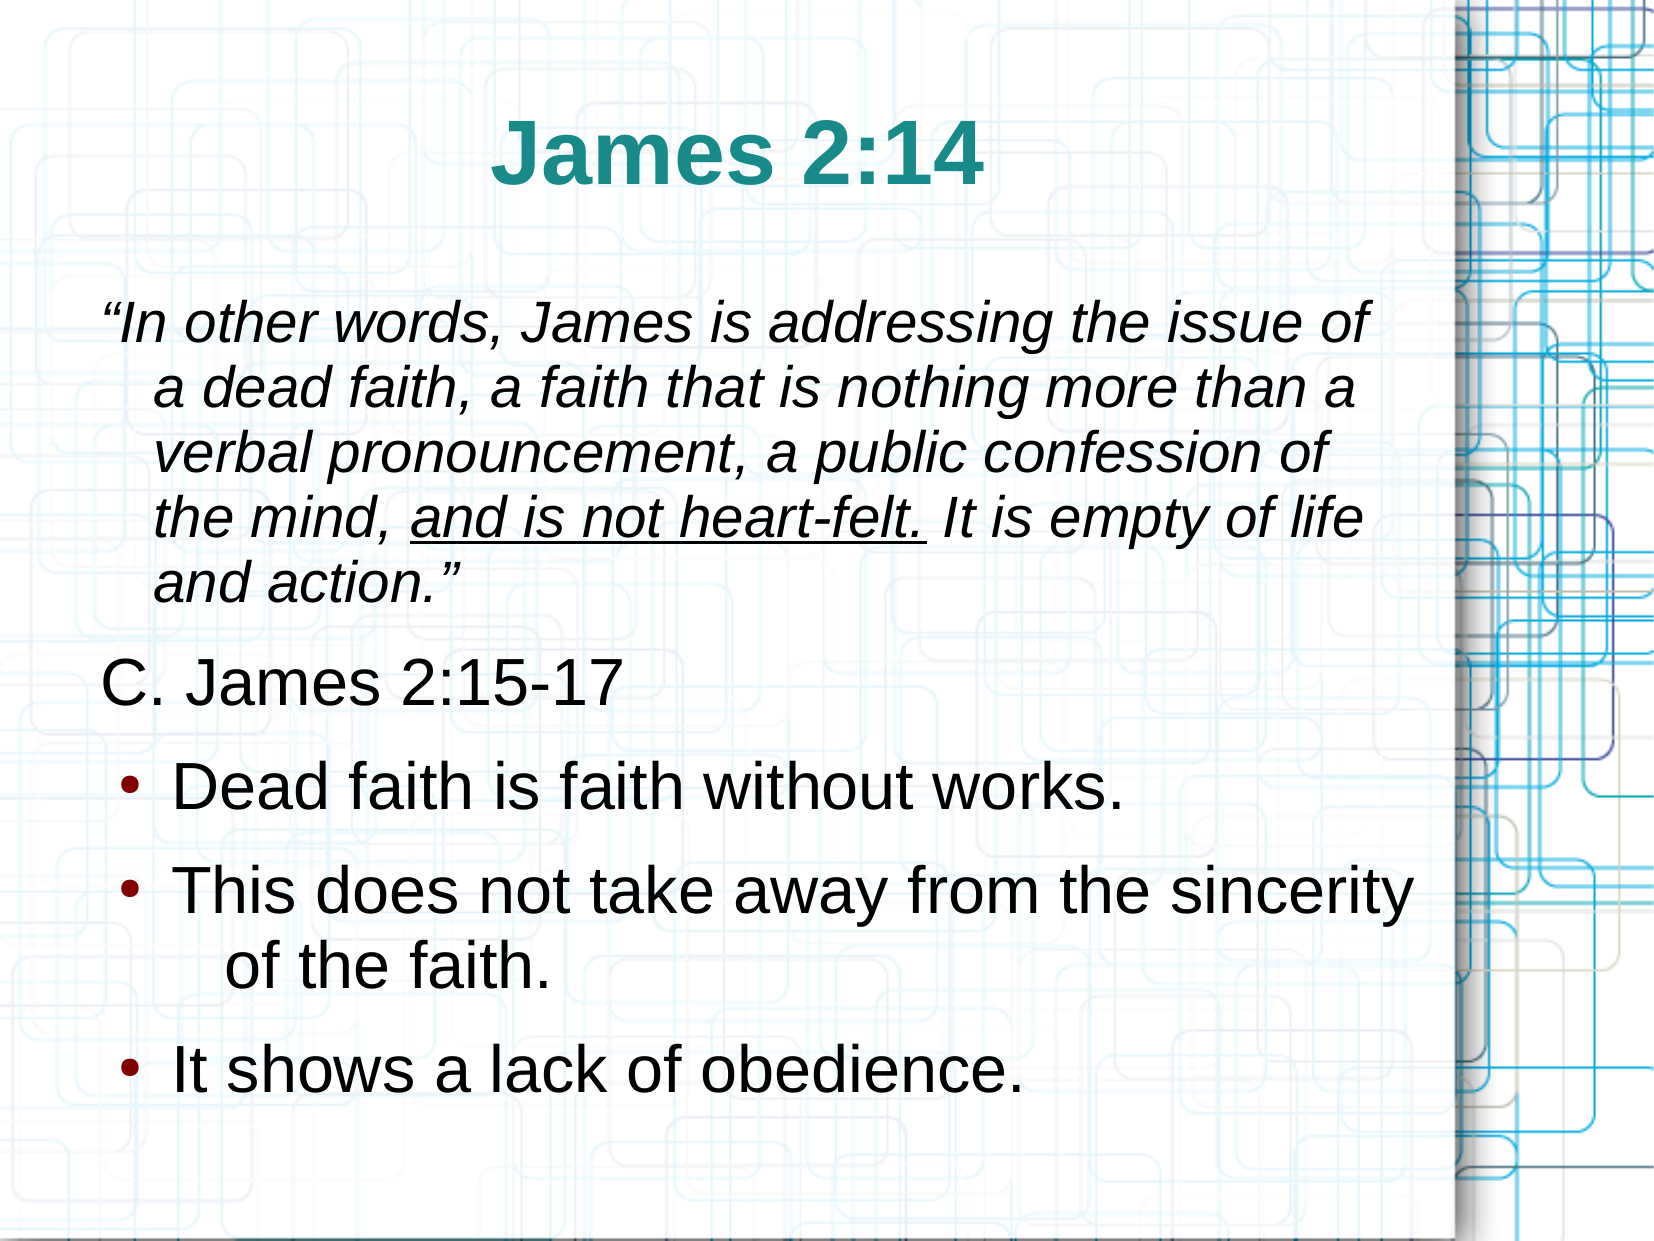

# James 2:14
“In other words, James is addressing the issue of a dead faith, a faith that is nothing more than a verbal pronouncement, a public confession of the mind, and is not heart-felt. It is empty of life and action.”
C. James 2:15-17
Dead faith is faith without works.
This does not take away from the sincerity of the faith.
It shows a lack of obedience.